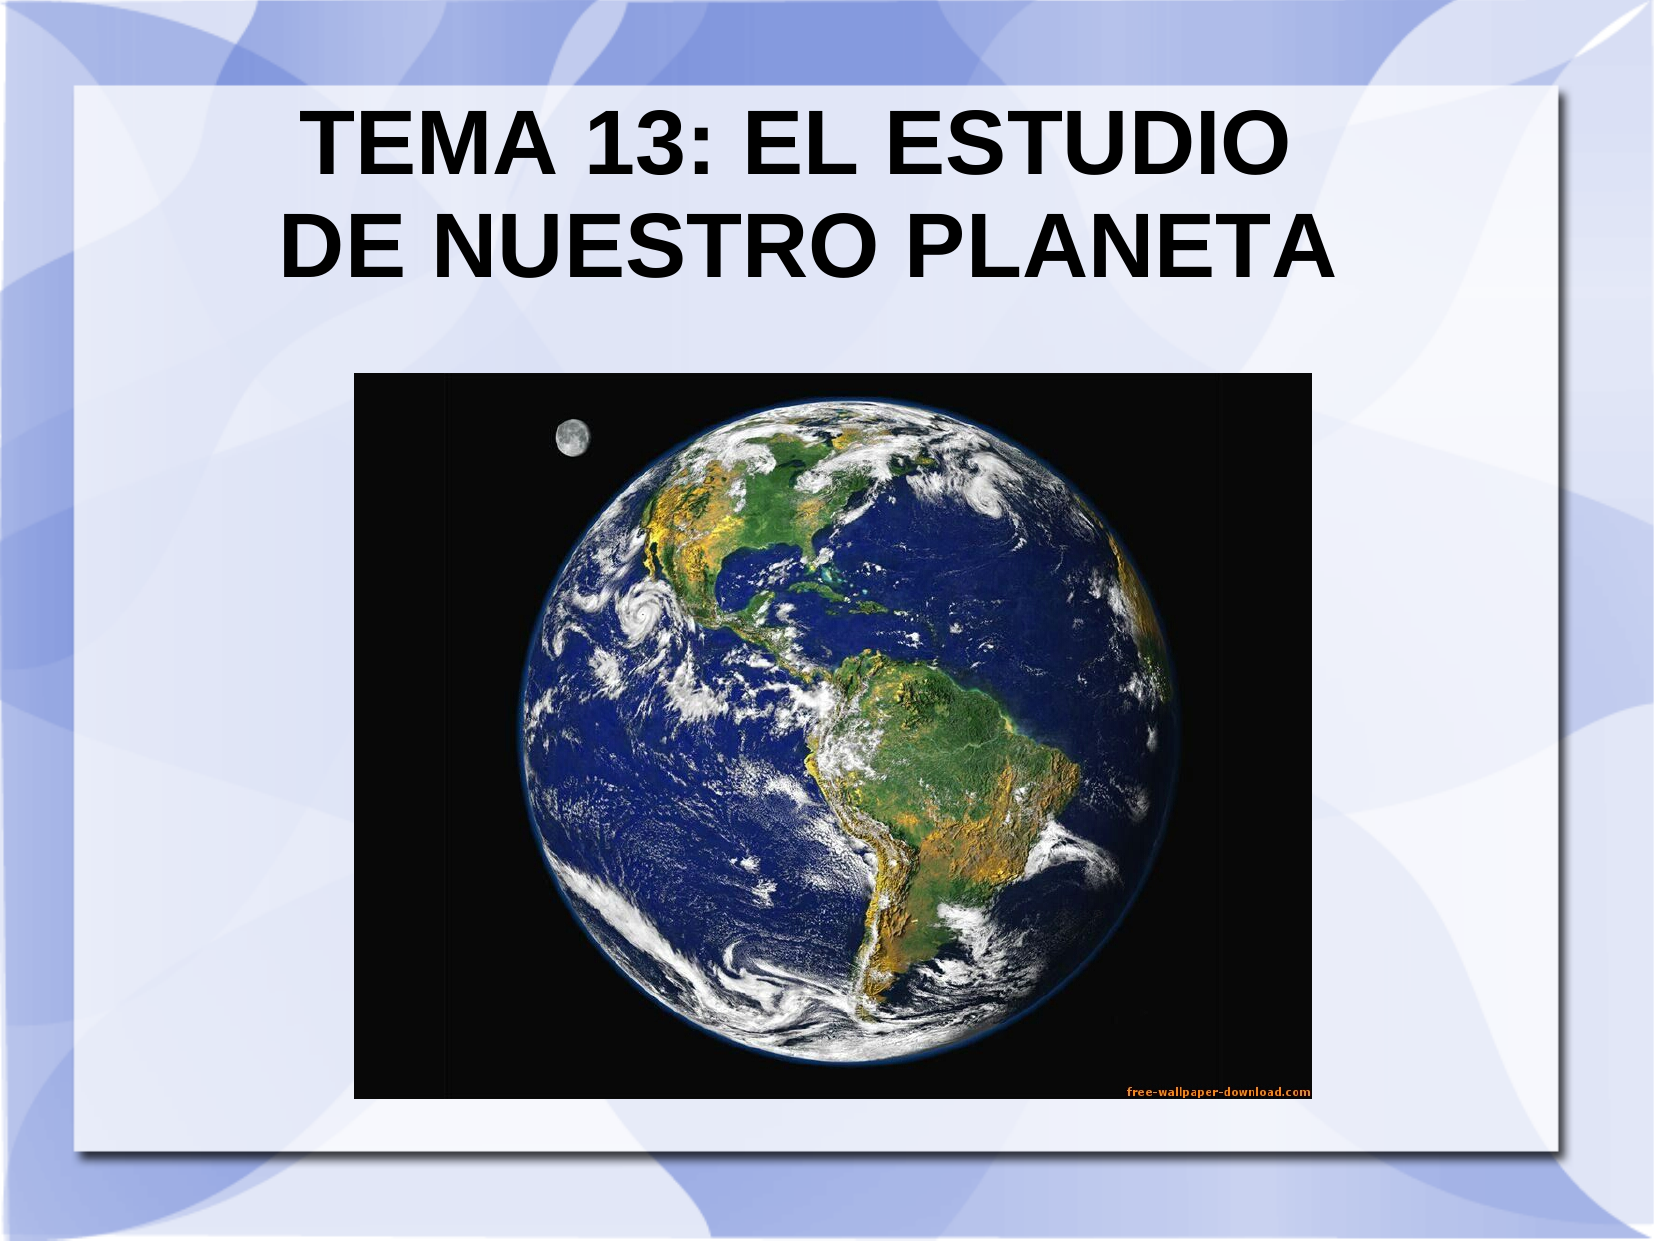

# TEMA 13: EL ESTUDIO DE NUESTRO PLANETA